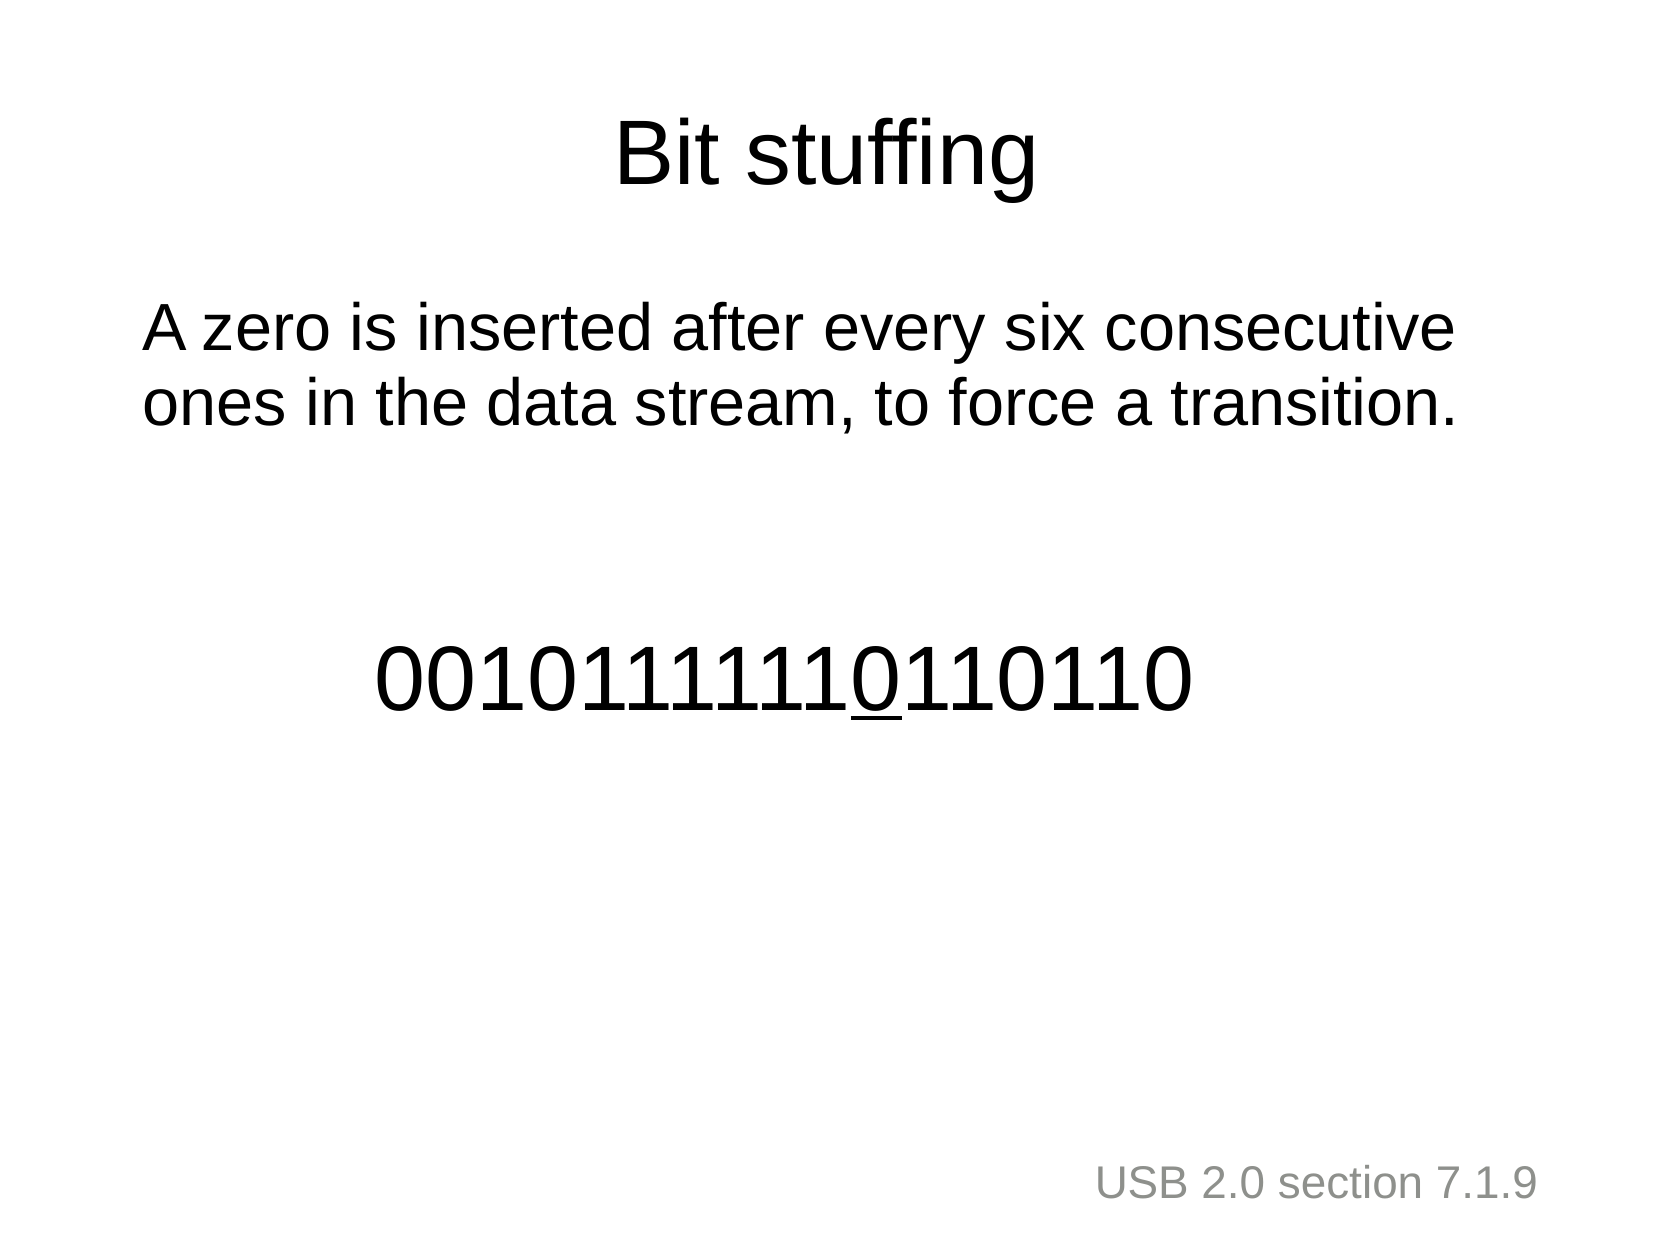

# Bit stuffing
A zero is inserted after every six consecutive ones in the data stream, to force a transition.
00101111110110110
USB 2.0 section 7.1.9